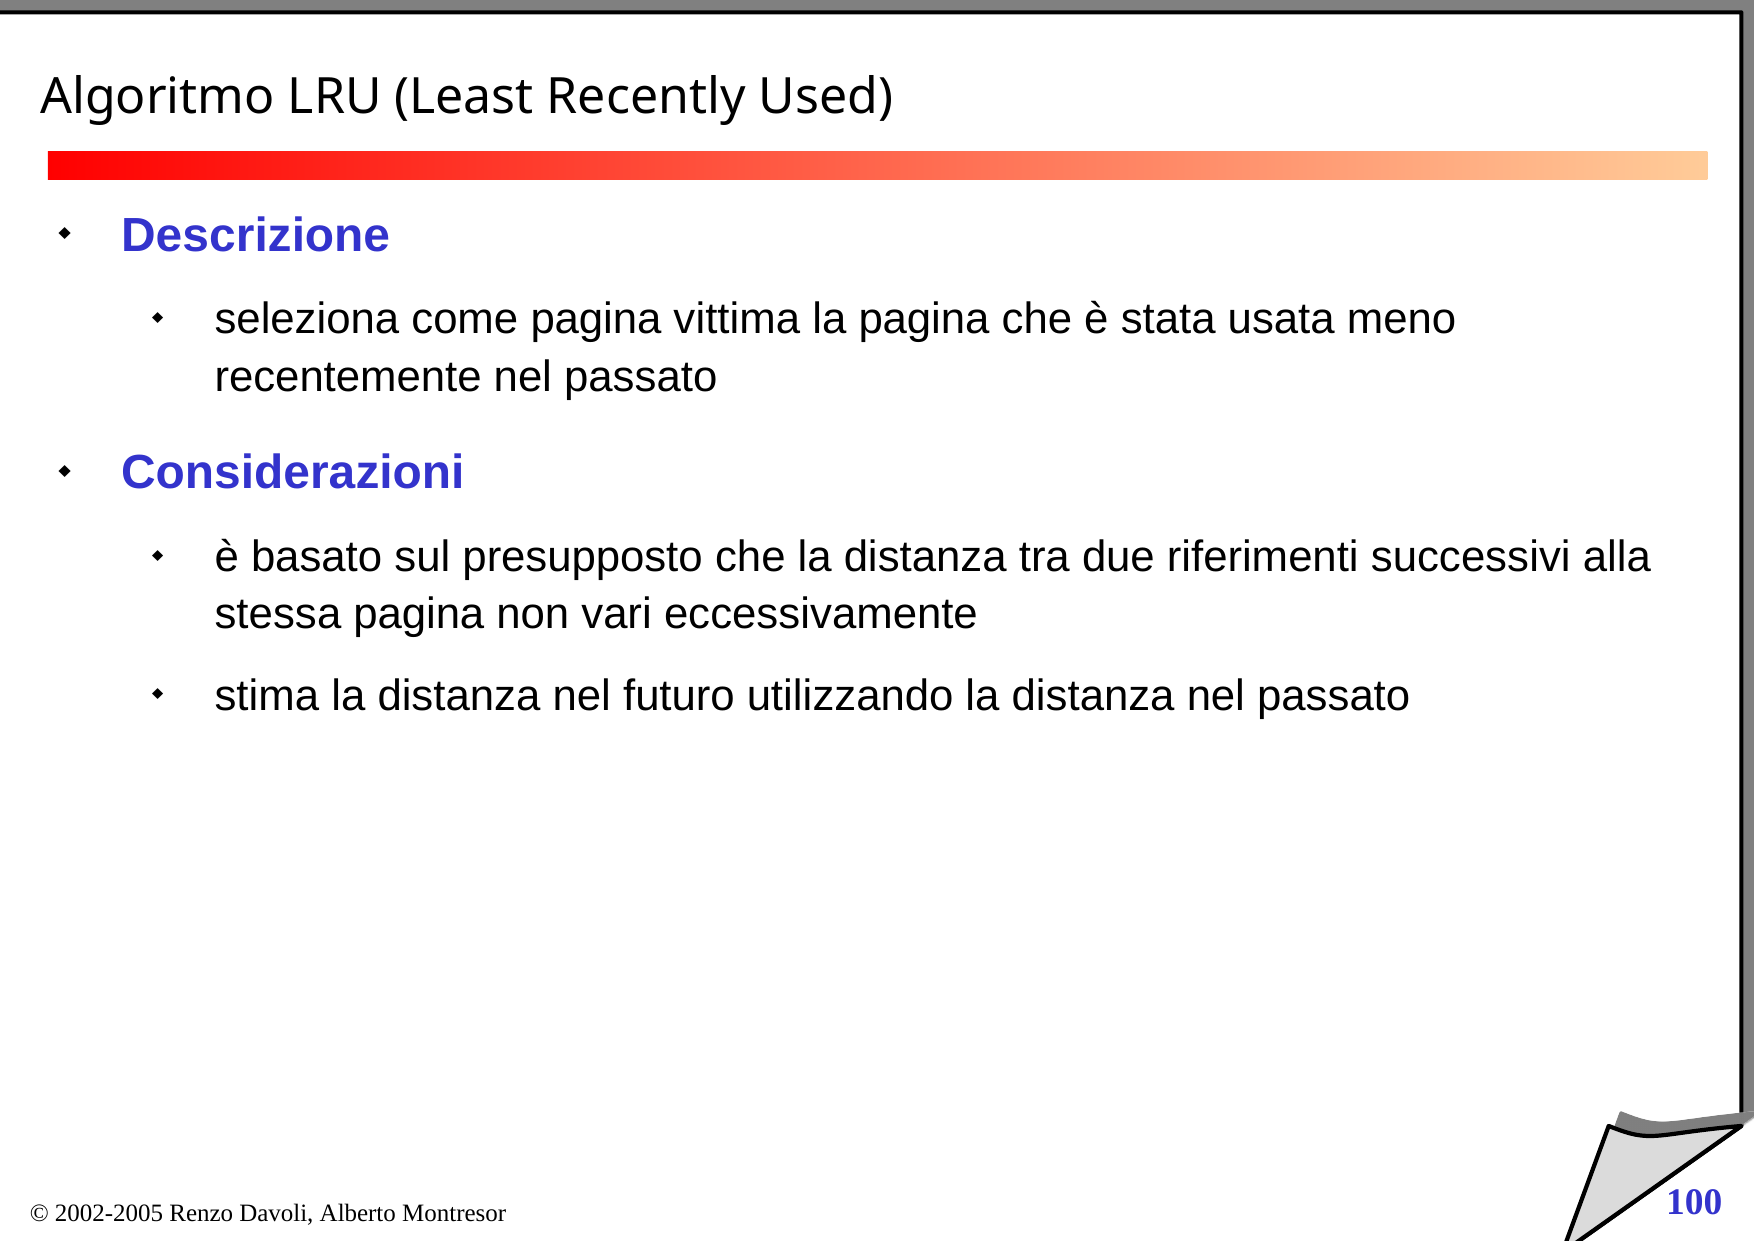

# Algoritmo LRU (Least Recently Used)
Descrizione
seleziona come pagina vittima la pagina che è stata usata meno recentemente nel passato
Considerazioni
è basato sul presupposto che la distanza tra due riferimenti successivi alla stessa pagina non vari eccessivamente
stima la distanza nel futuro utilizzando la distanza nel passato